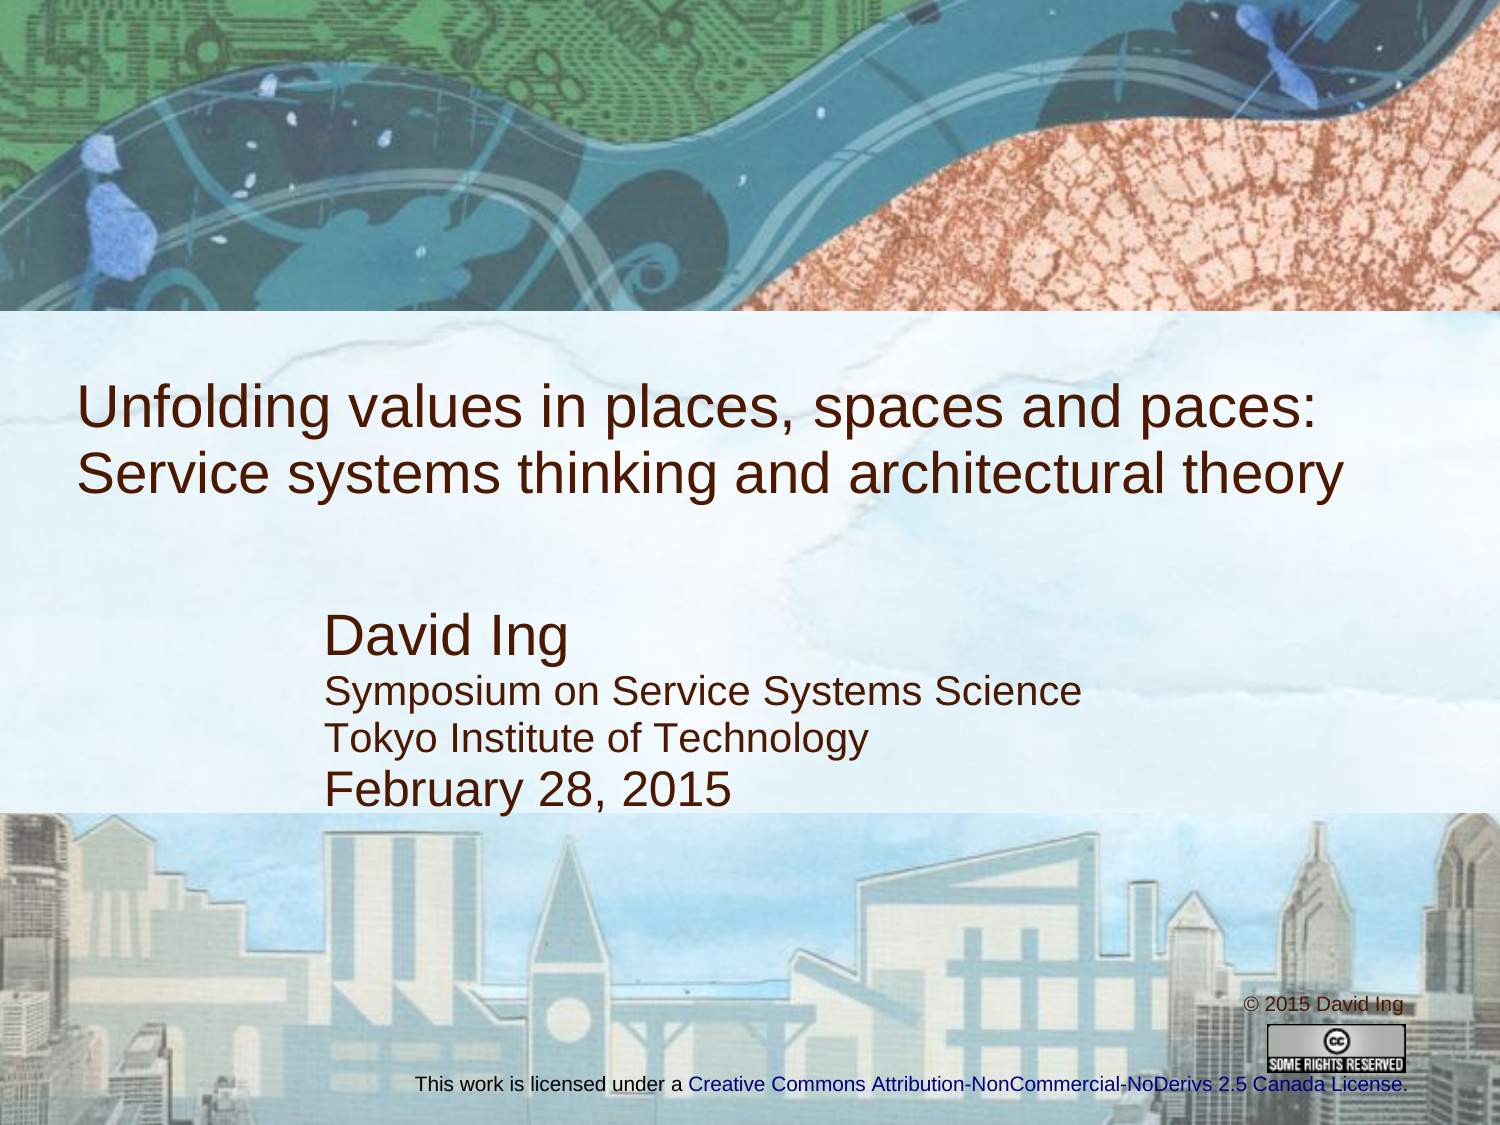

# Unfolding values in places, spaces and paces: Service systems thinking and architectural theory
David Ing
Symposium on Service Systems Science
Tokyo Institute of Technology
February 28, 2015
1
Unfolding values in places, spaces and paces